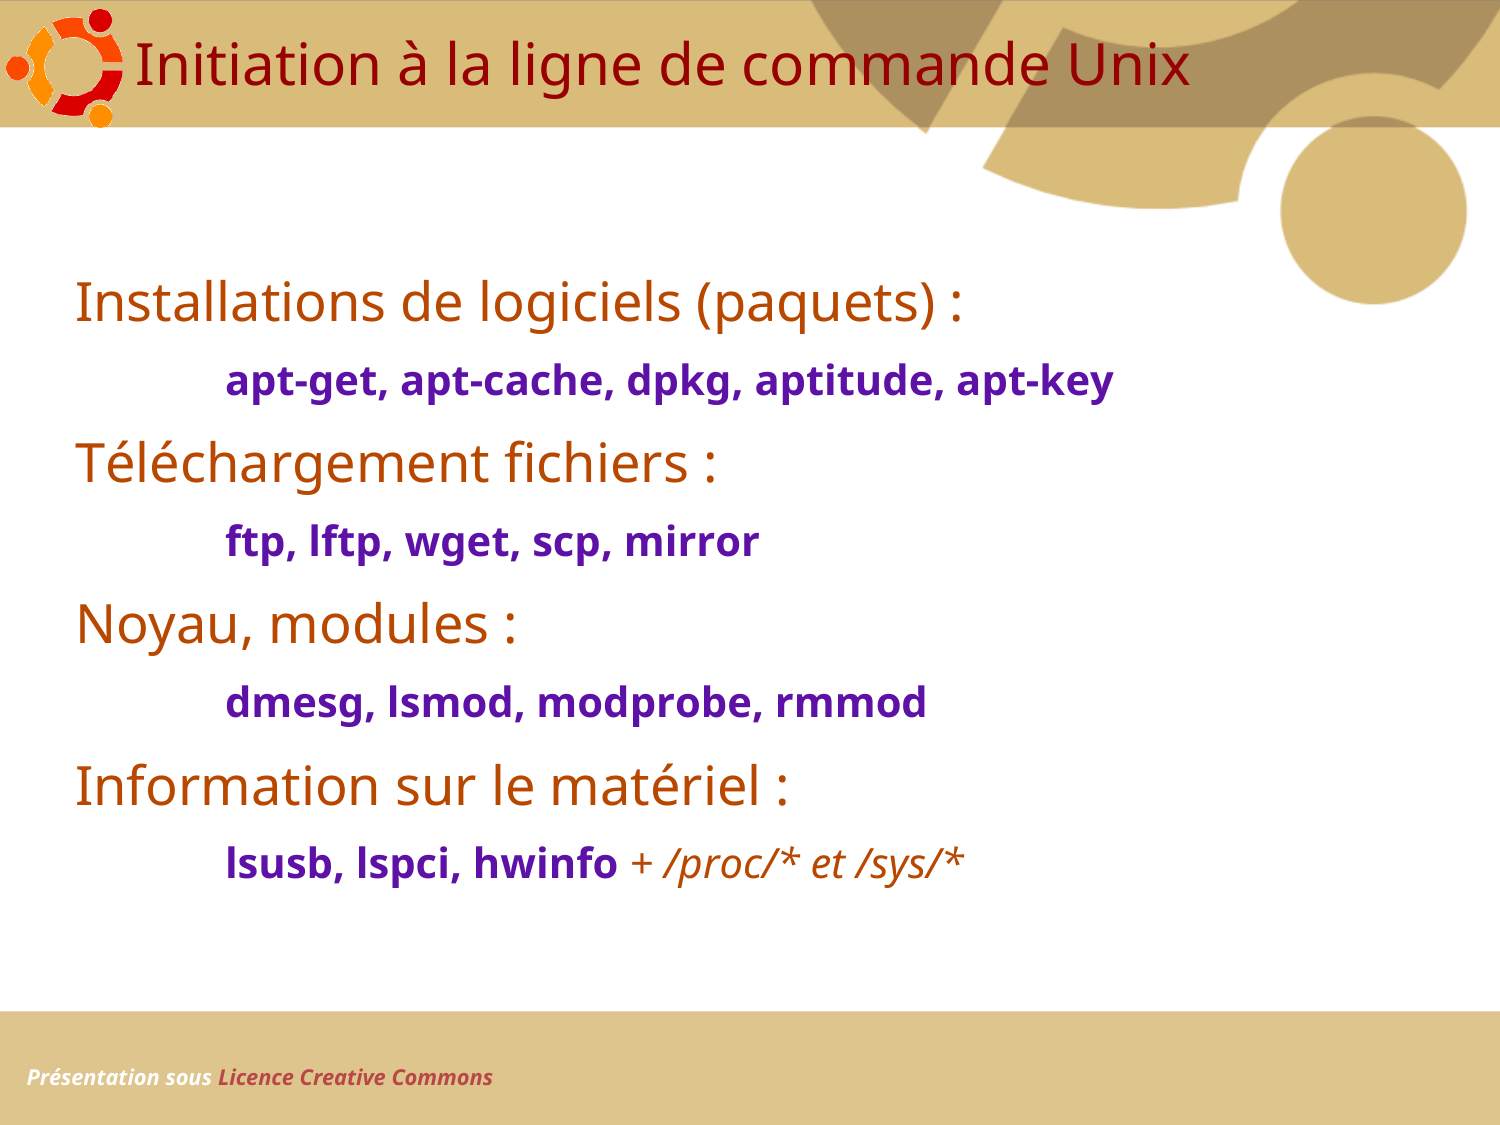

# Initiation à la ligne de commande Unix
Installations de logiciels (paquets) :
apt-get, apt-cache, dpkg, aptitude, apt-key
Téléchargement fichiers :
ftp, lftp, wget, scp, mirror
Noyau, modules :
dmesg, lsmod, modprobe, rmmod
Information sur le matériel :
lsusb, lspci, hwinfo + /proc/* et /sys/*